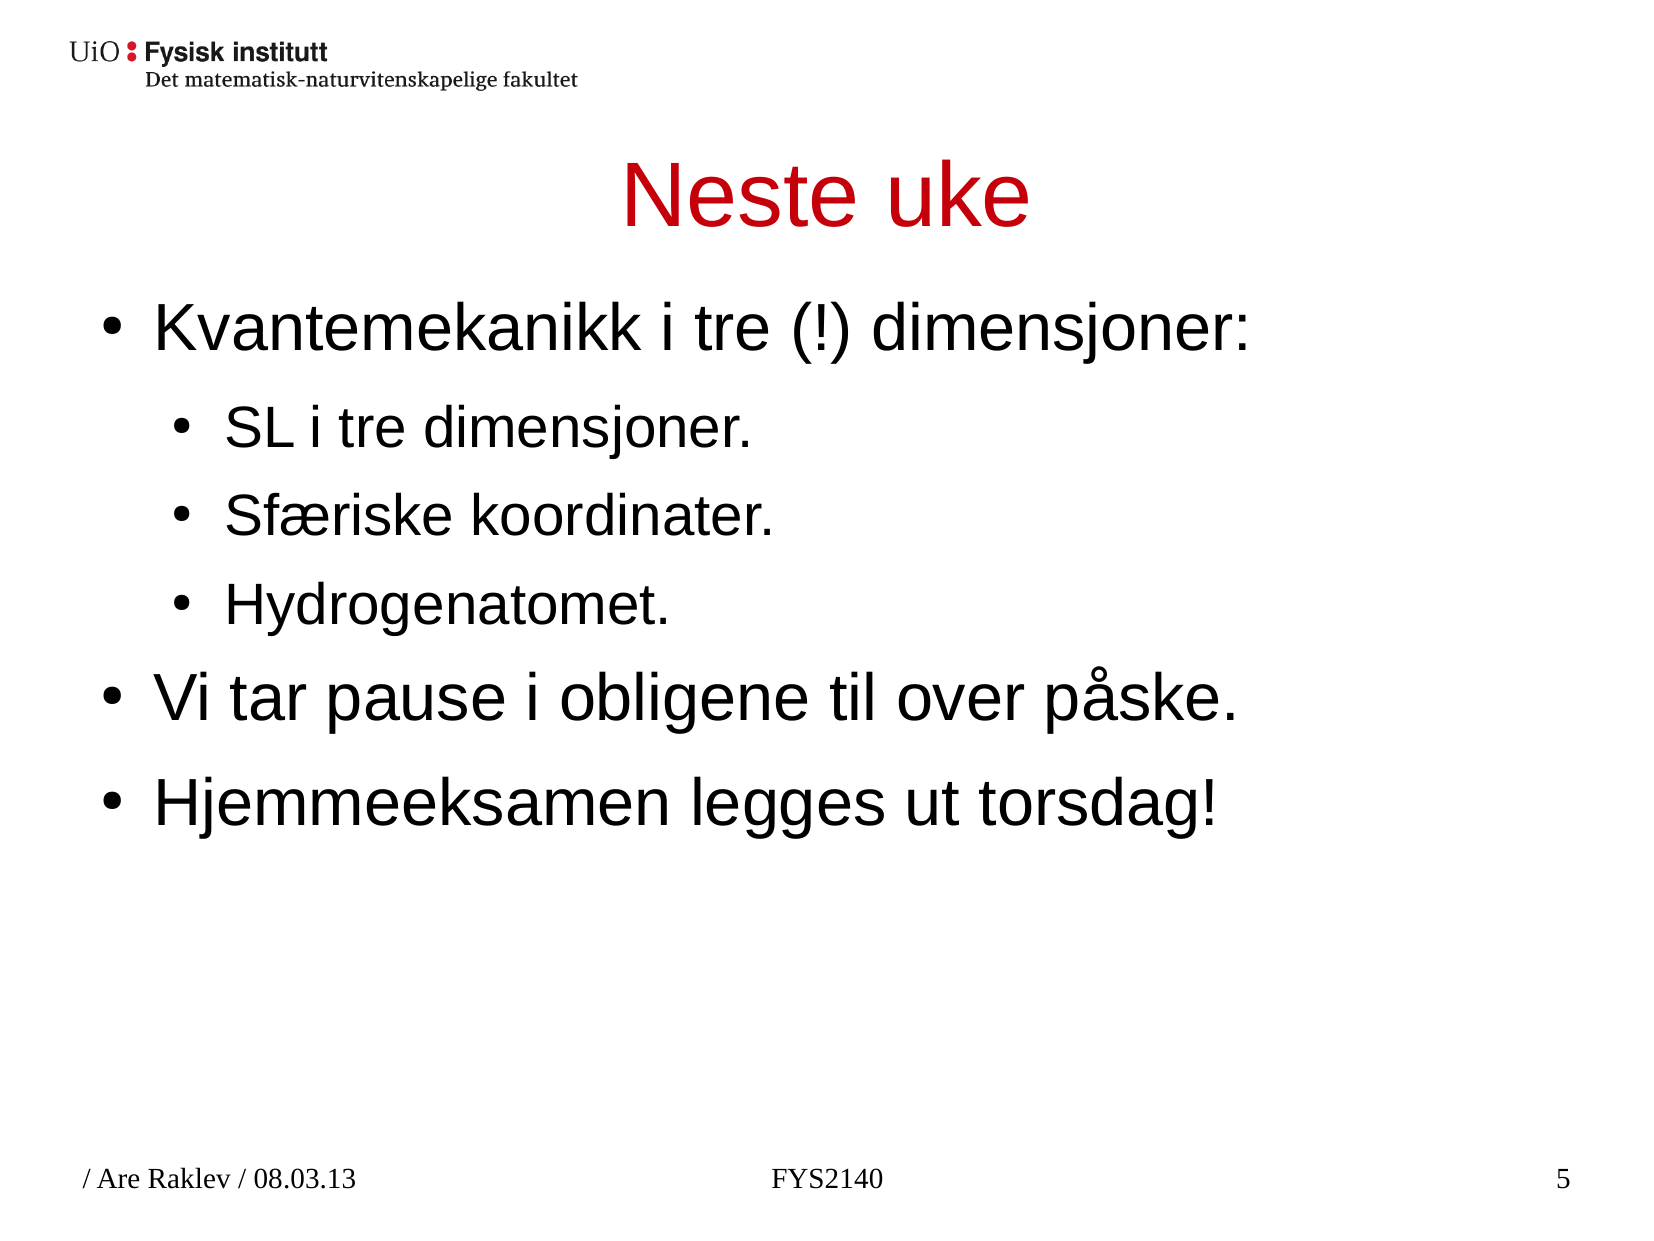

# Neste uke
Kvantemekanikk i tre (!) dimensjoner:
SL i tre dimensjoner.
Sfæriske koordinater.
Hydrogenatomet.
Vi tar pause i obligene til over påske.
Hjemmeeksamen legges ut torsdag!
/ Are Raklev / 08.03.13
FYS2140
5